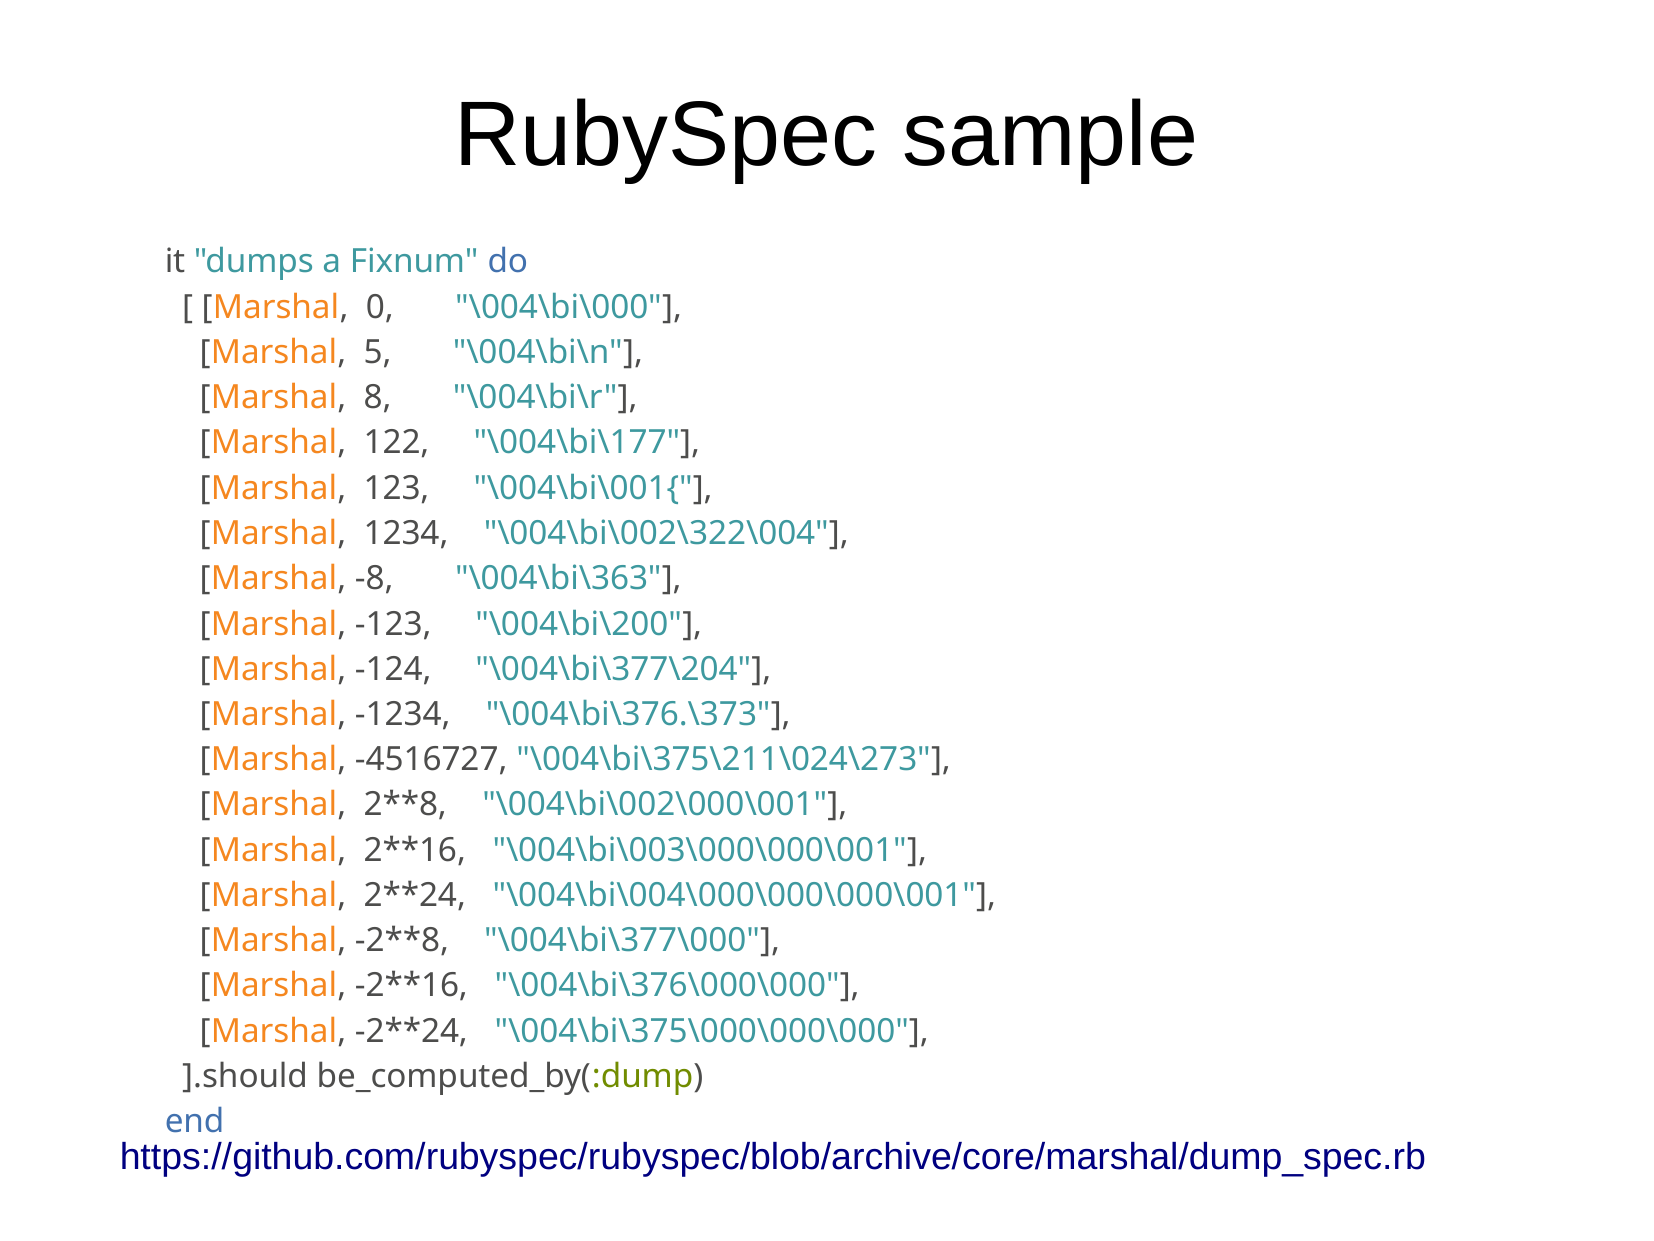

# RubySpec sample
it "dumps a Fixnum" do
 [ [Marshal, 0, "\004\bi\000"],
 [Marshal, 5, "\004\bi\n"],
 [Marshal, 8, "\004\bi\r"],
 [Marshal, 122, "\004\bi\177"],
 [Marshal, 123, "\004\bi\001{"],
 [Marshal, 1234, "\004\bi\002\322\004"],
 [Marshal, -8, "\004\bi\363"],
 [Marshal, -123, "\004\bi\200"],
 [Marshal, -124, "\004\bi\377\204"],
 [Marshal, -1234, "\004\bi\376.\373"],
 [Marshal, -4516727, "\004\bi\375\211\024\273"],
 [Marshal, 2**8, "\004\bi\002\000\001"],
 [Marshal, 2**16, "\004\bi\003\000\000\001"],
 [Marshal, 2**24, "\004\bi\004\000\000\000\001"],
 [Marshal, -2**8, "\004\bi\377\000"],
 [Marshal, -2**16, "\004\bi\376\000\000"],
 [Marshal, -2**24, "\004\bi\375\000\000\000"],
 ].should be_computed_by(:dump)
end
https://github.com/rubyspec/rubyspec/blob/archive/core/marshal/dump_spec.rb